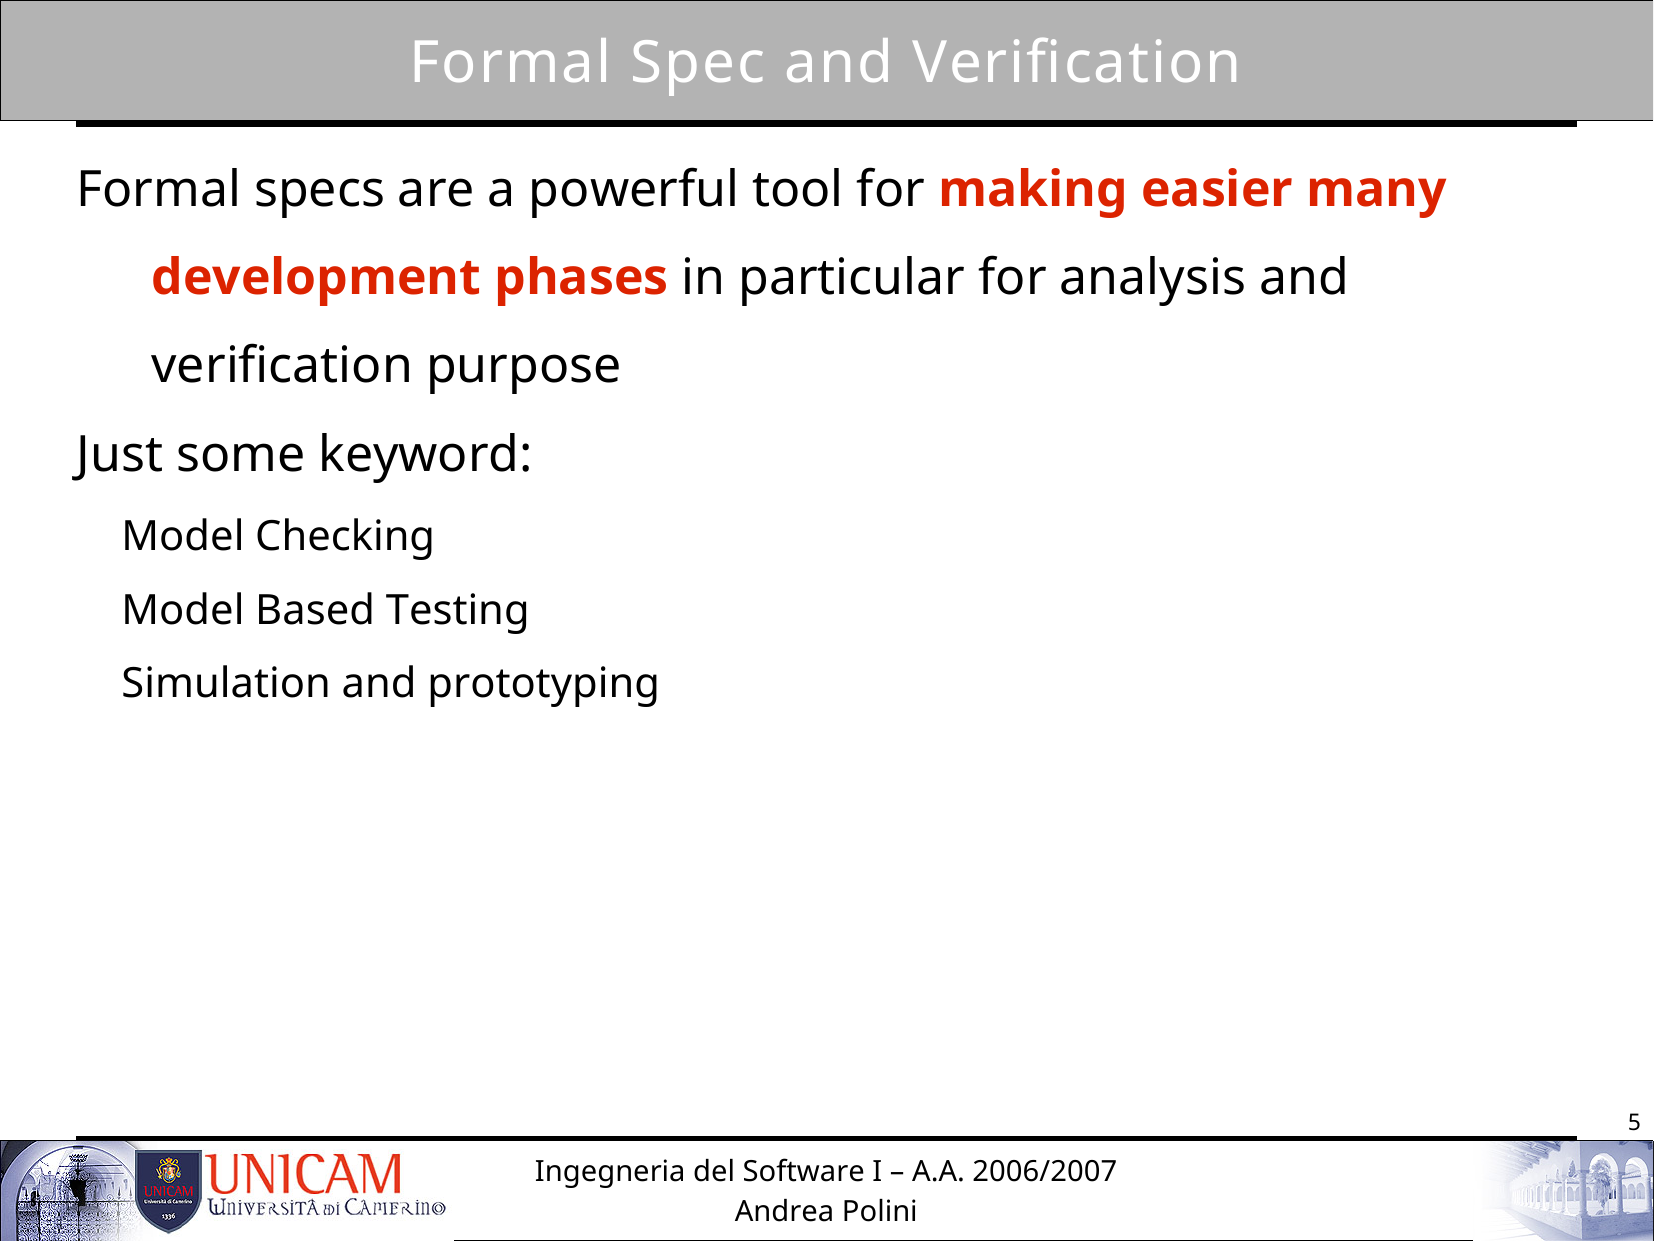

# Formal Spec and Verification
Formal specs are a powerful tool for making easier many development phases in particular for analysis and verification purpose
Just some keyword:
Model Checking
Model Based Testing
Simulation and prototyping
5